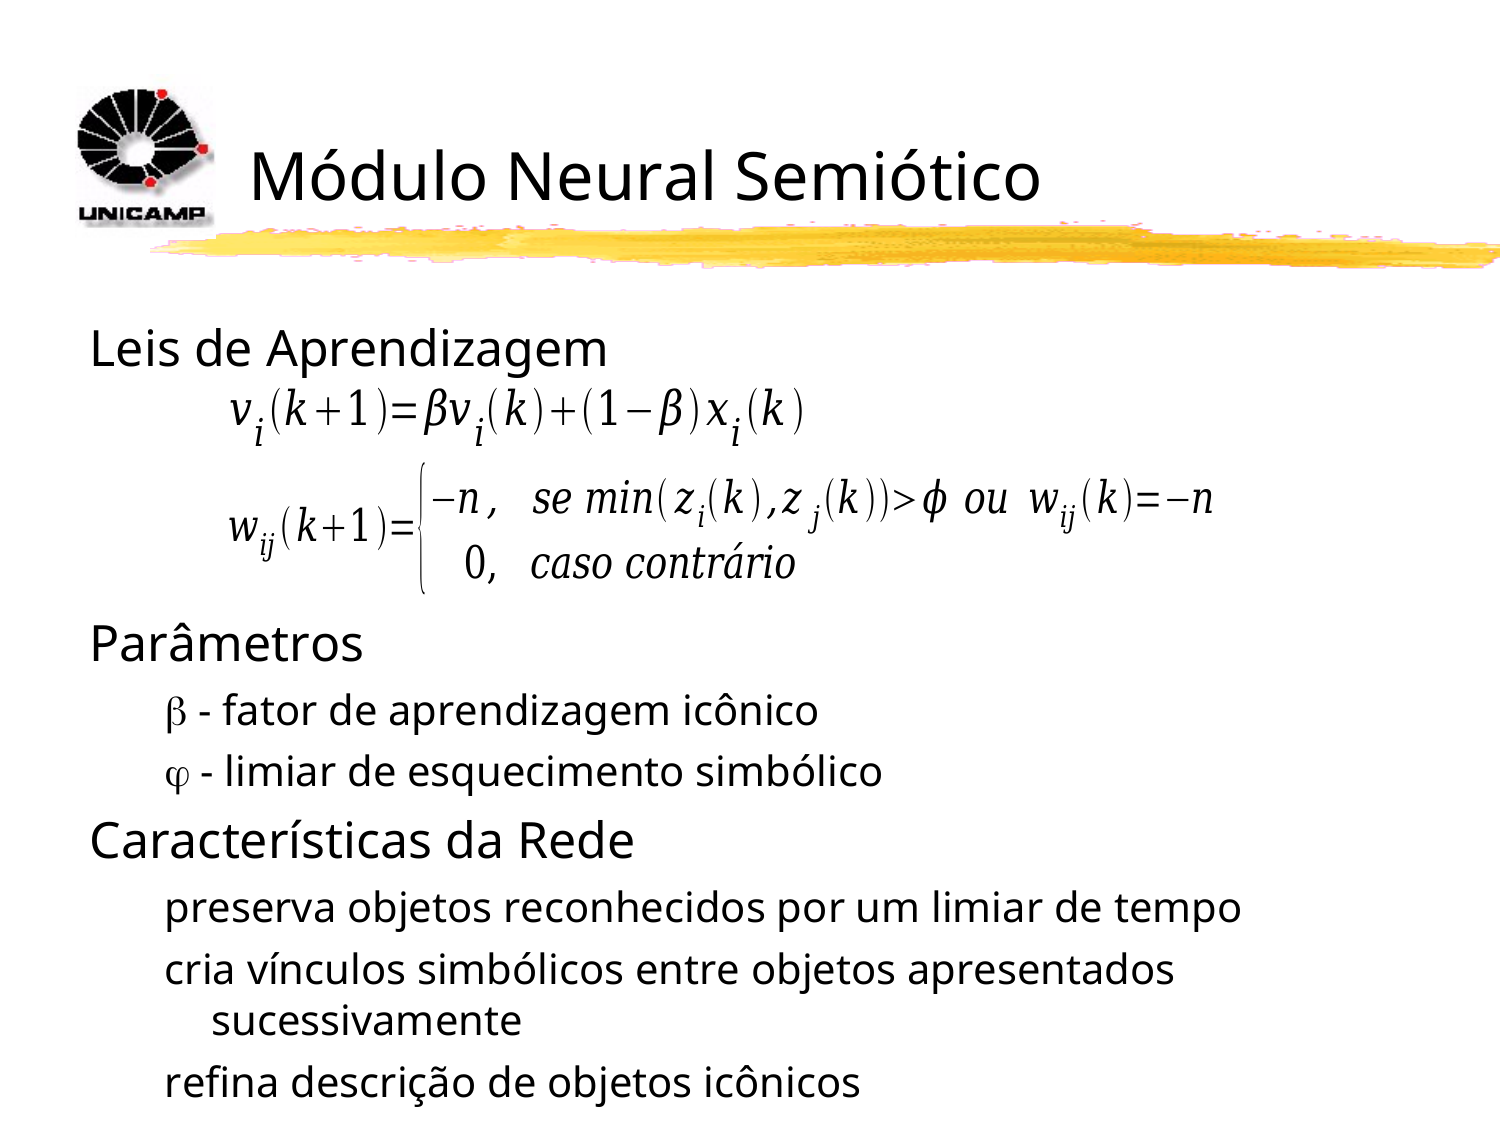

# Módulo Neural Semiótico
Leis de Aprendizagem
Parâmetros
 - fator de aprendizagem icônico
 - limiar de esquecimento simbólico
Características da Rede
preserva objetos reconhecidos por um limiar de tempo
cria vínculos simbólicos entre objetos apresentados sucessivamente
refina descrição de objetos icônicos